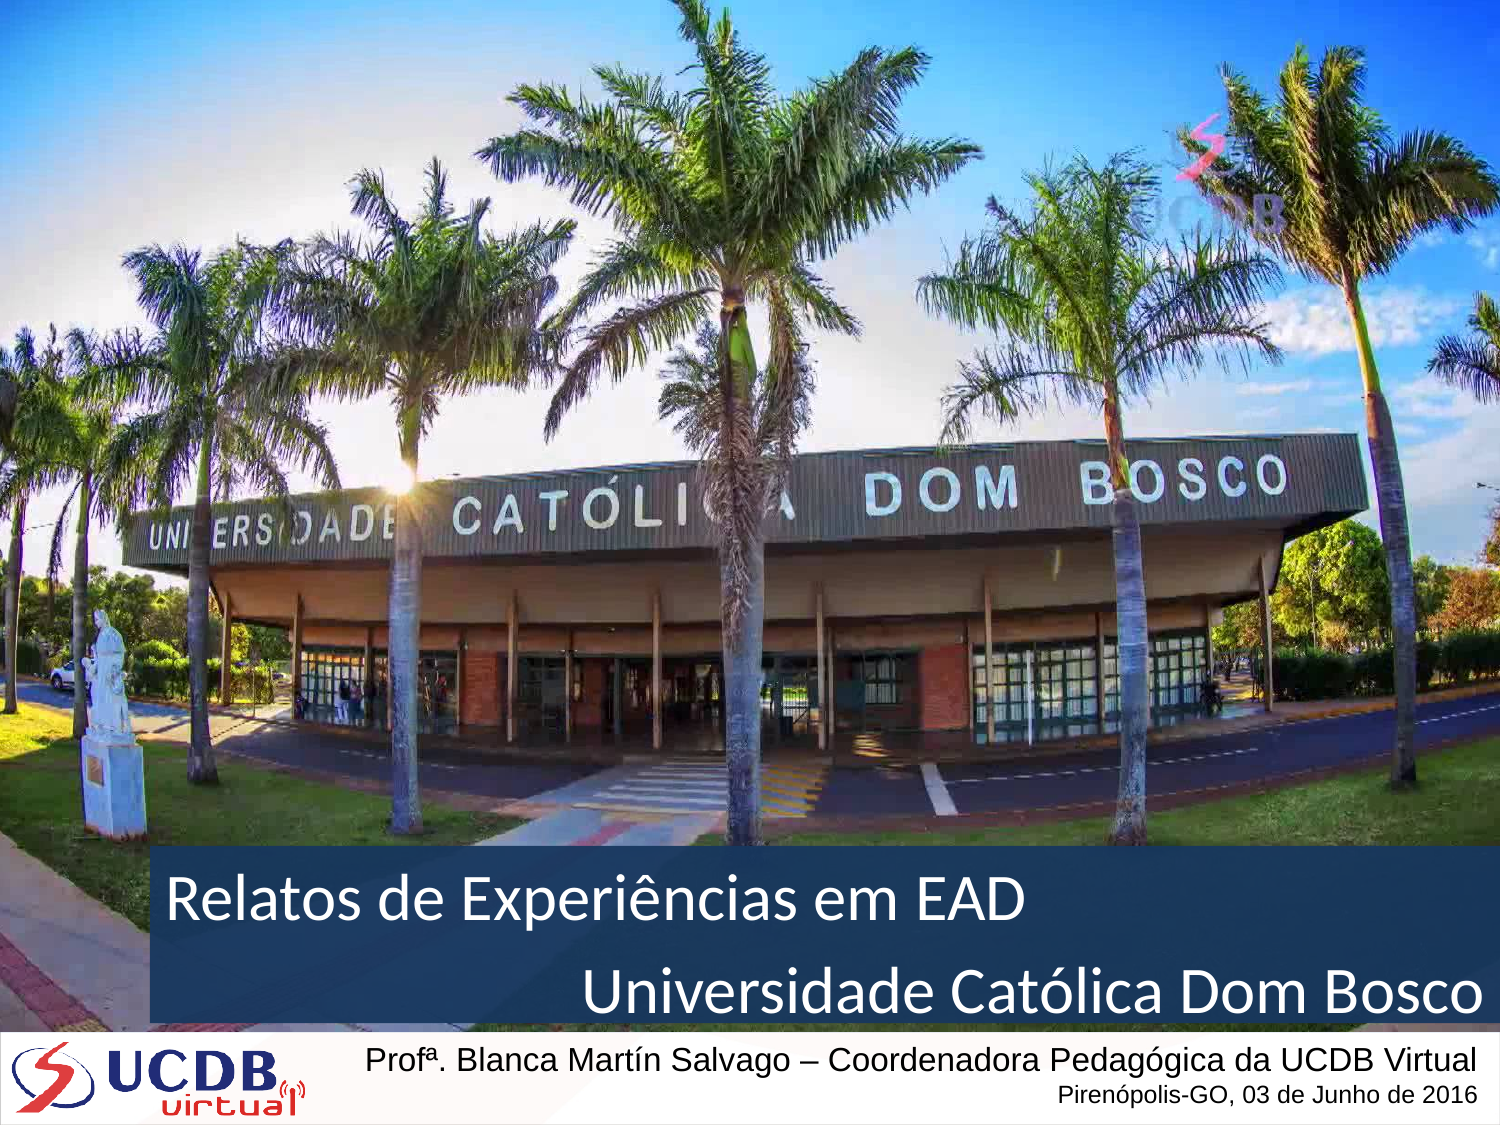

Relatos de Experiências em EAD
			Universidade Católica Dom Bosco
Profª. Blanca Martín Salvago – Coordenadora Pedagógica da UCDB Virtual
Pirenópolis-GO, 03 de Junho de 2016